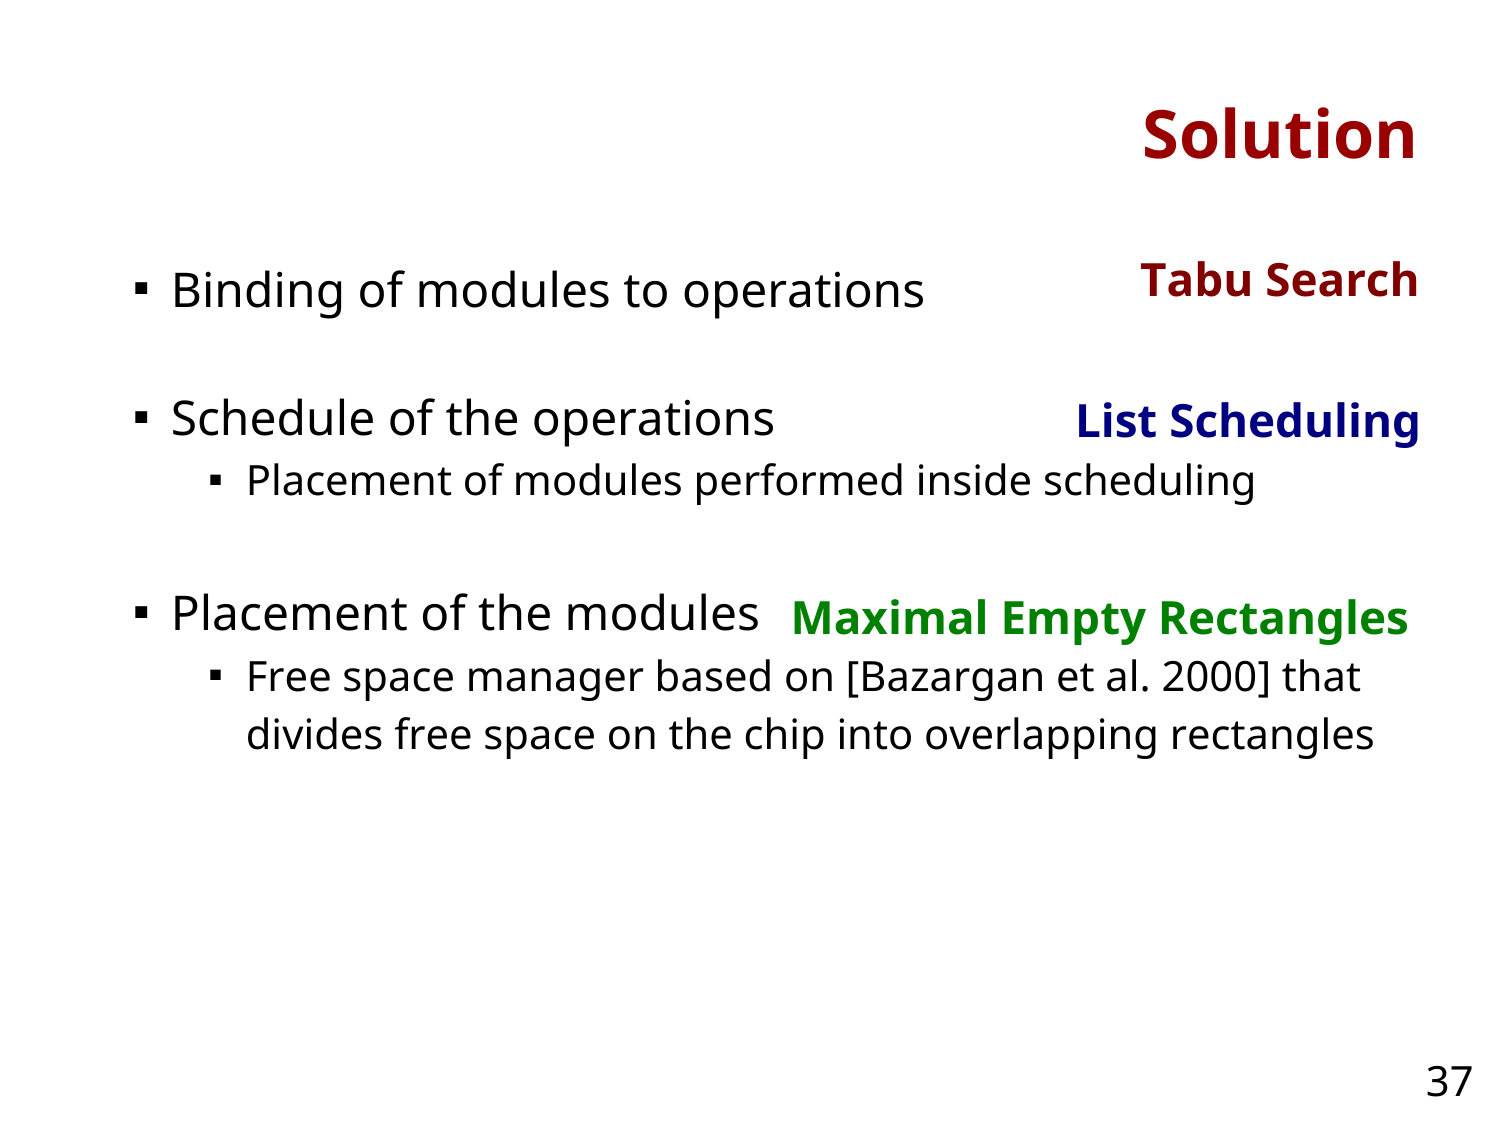

# Solution
Tabu Search
Binding of modules to operations
Schedule of the operations
Placement of modules performed inside scheduling
Placement of the modules
Free space manager based on [Bazargan et al. 2000] that
divides free space on the chip into overlapping rectangles
List Scheduling
 Maximal Empty Rectangles